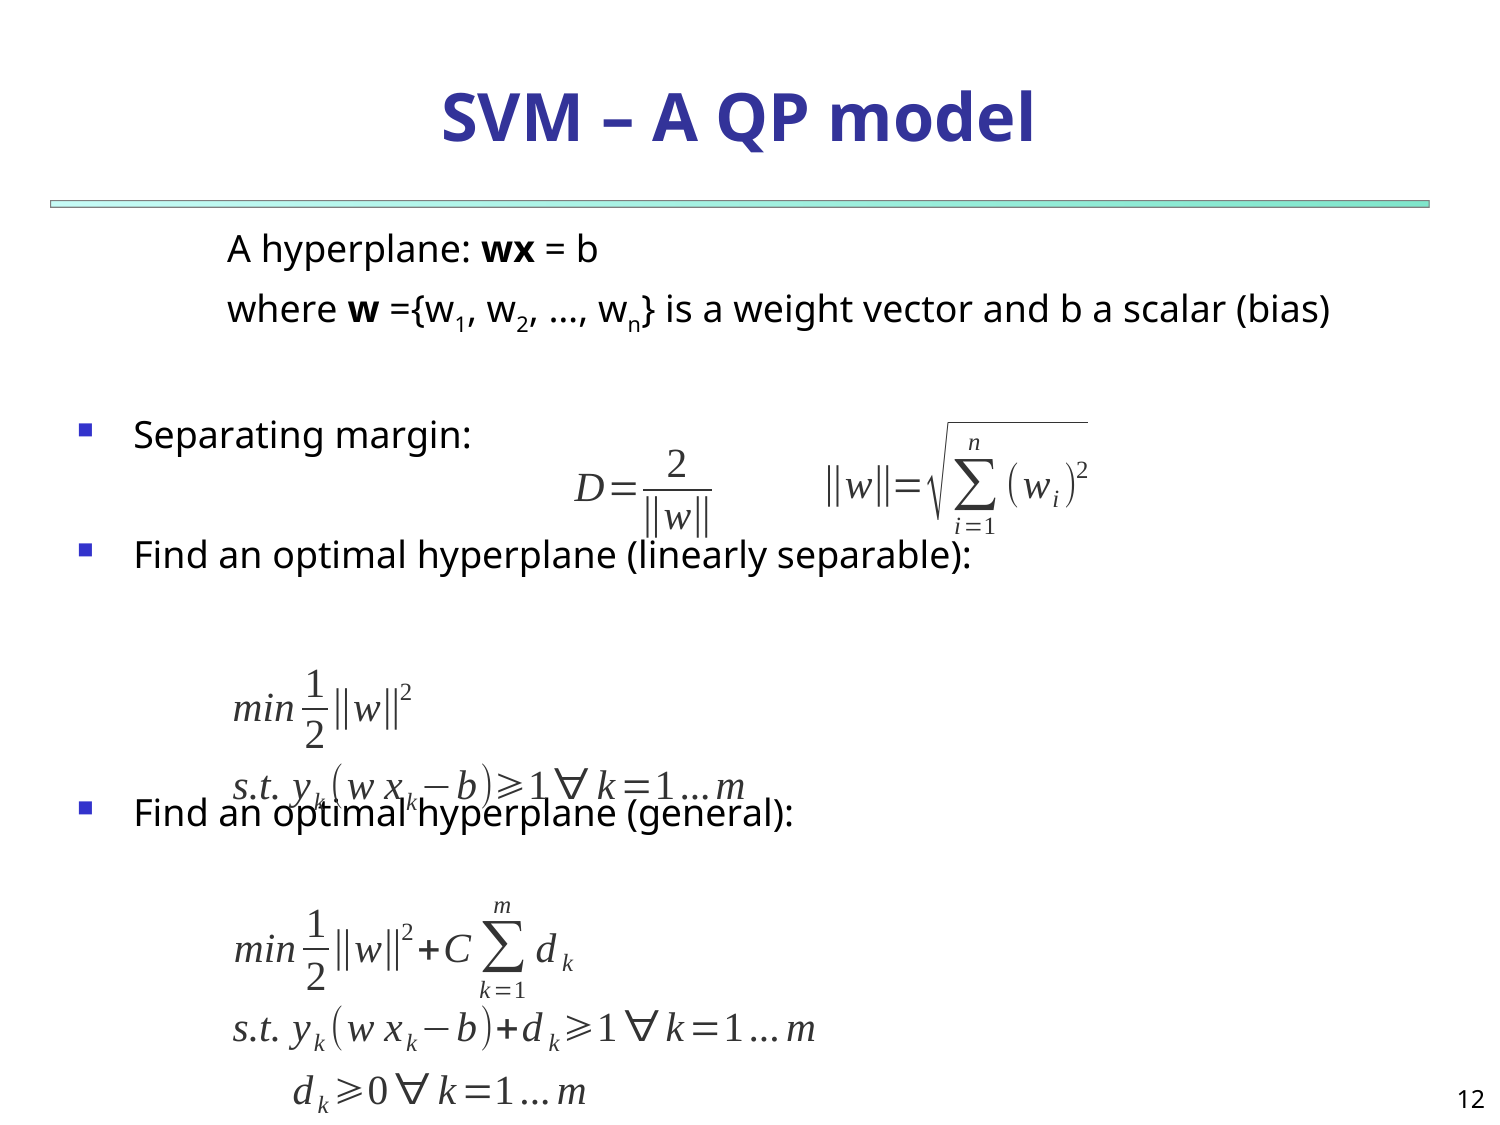

# SVM – A QP model
A hyperplane: wx = b
where w ={w1, w2, …, wn} is a weight vector and b a scalar (bias)
Separating margin:
Find an optimal hyperplane (linearly separable):
Find an optimal hyperplane (general):